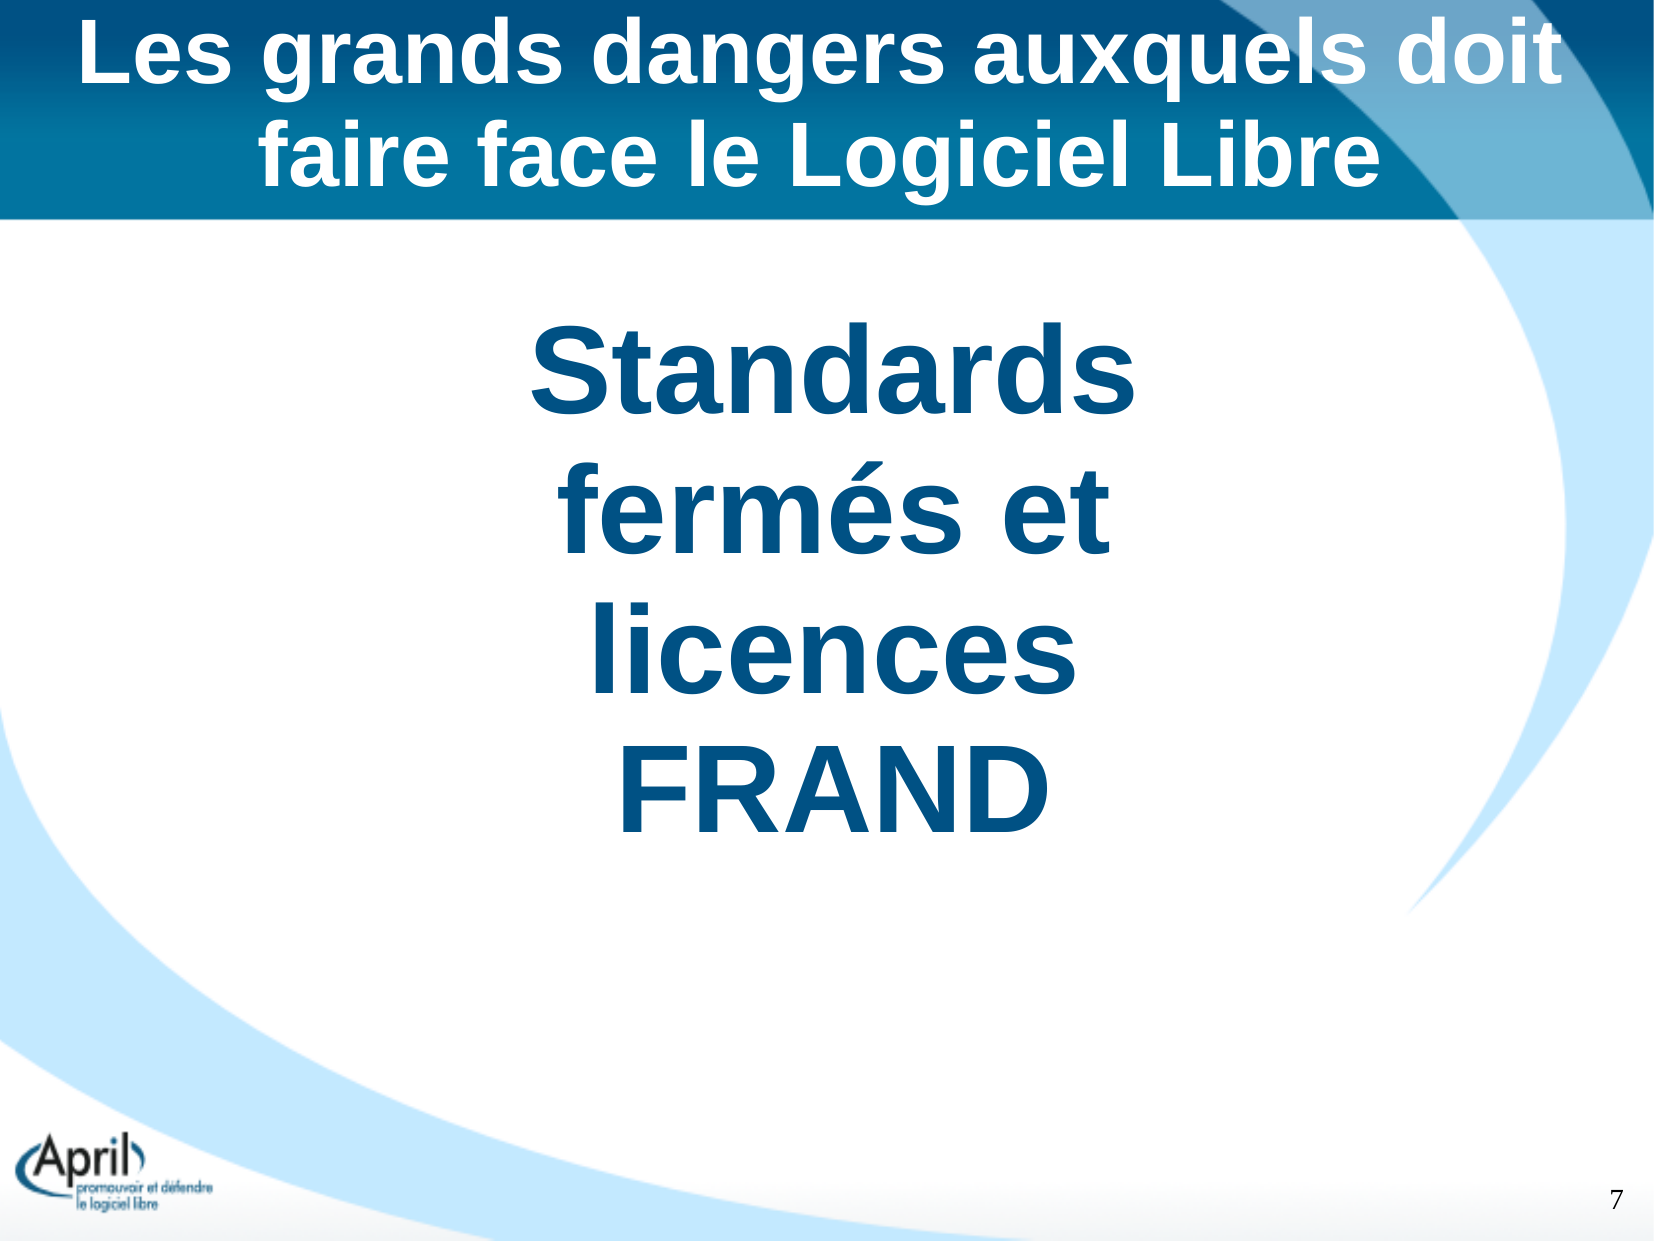

# Les grands dangers auxquels doit faire face le Logiciel Libre
Standards fermés et licences FRAND
7